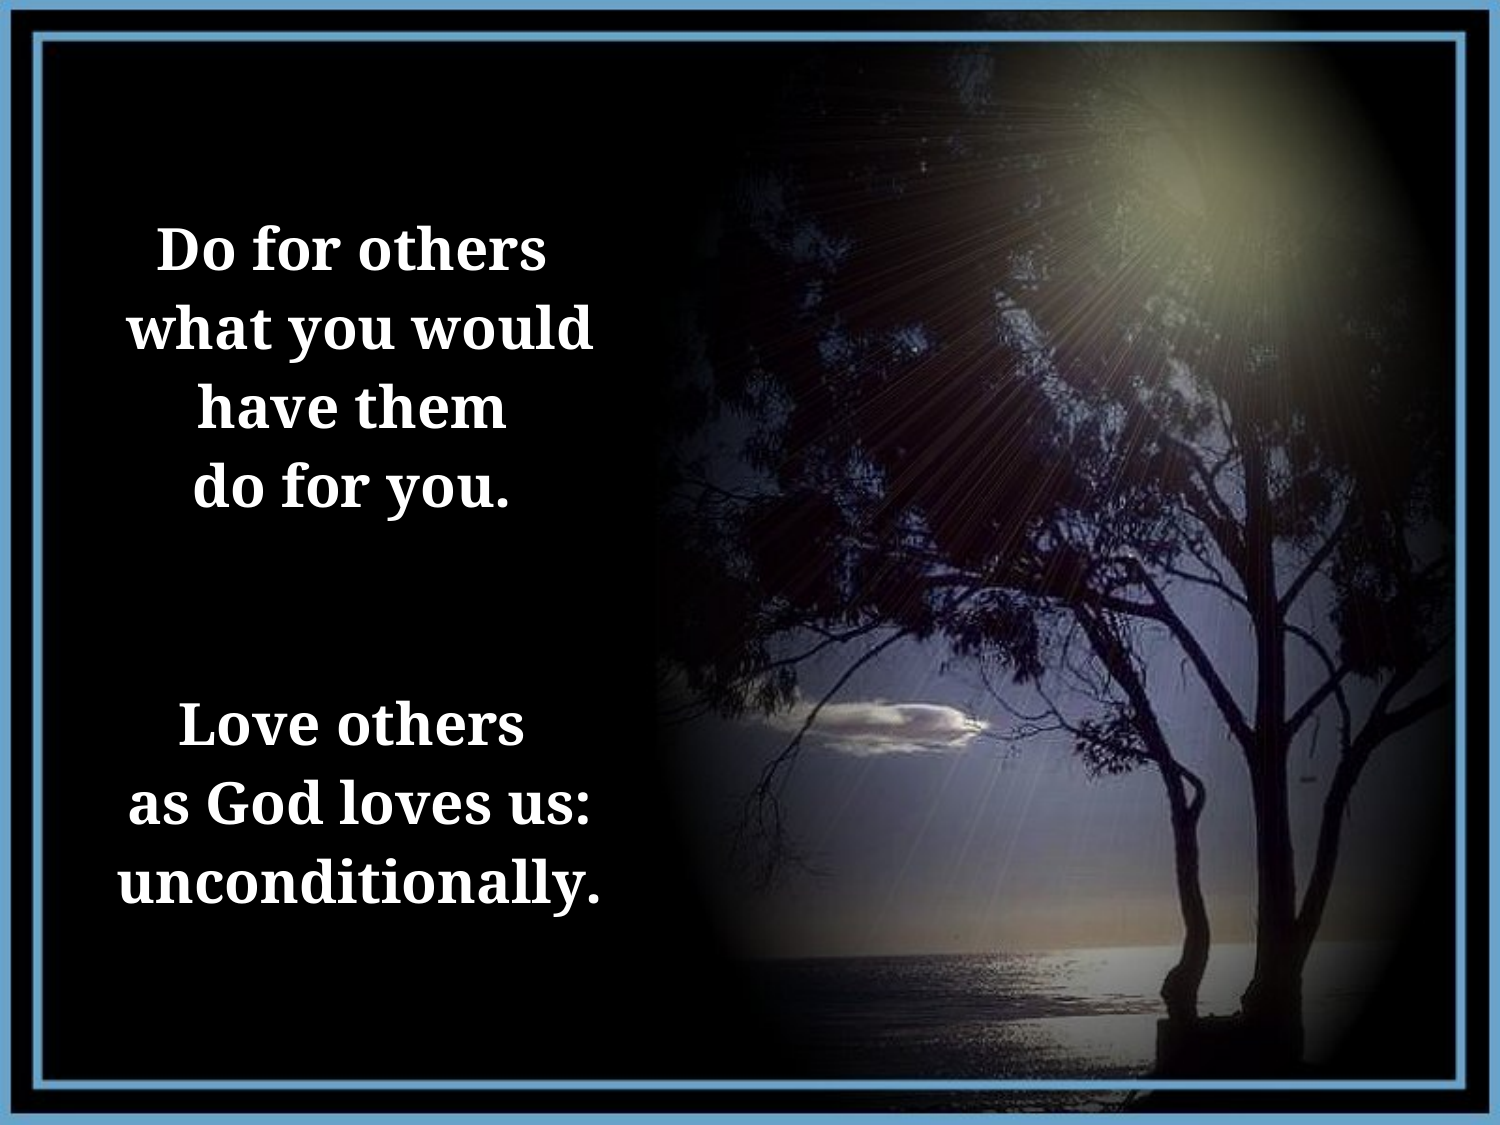

Do for others
what you would have them
do for you.
Love others
as God loves us: unconditionally.